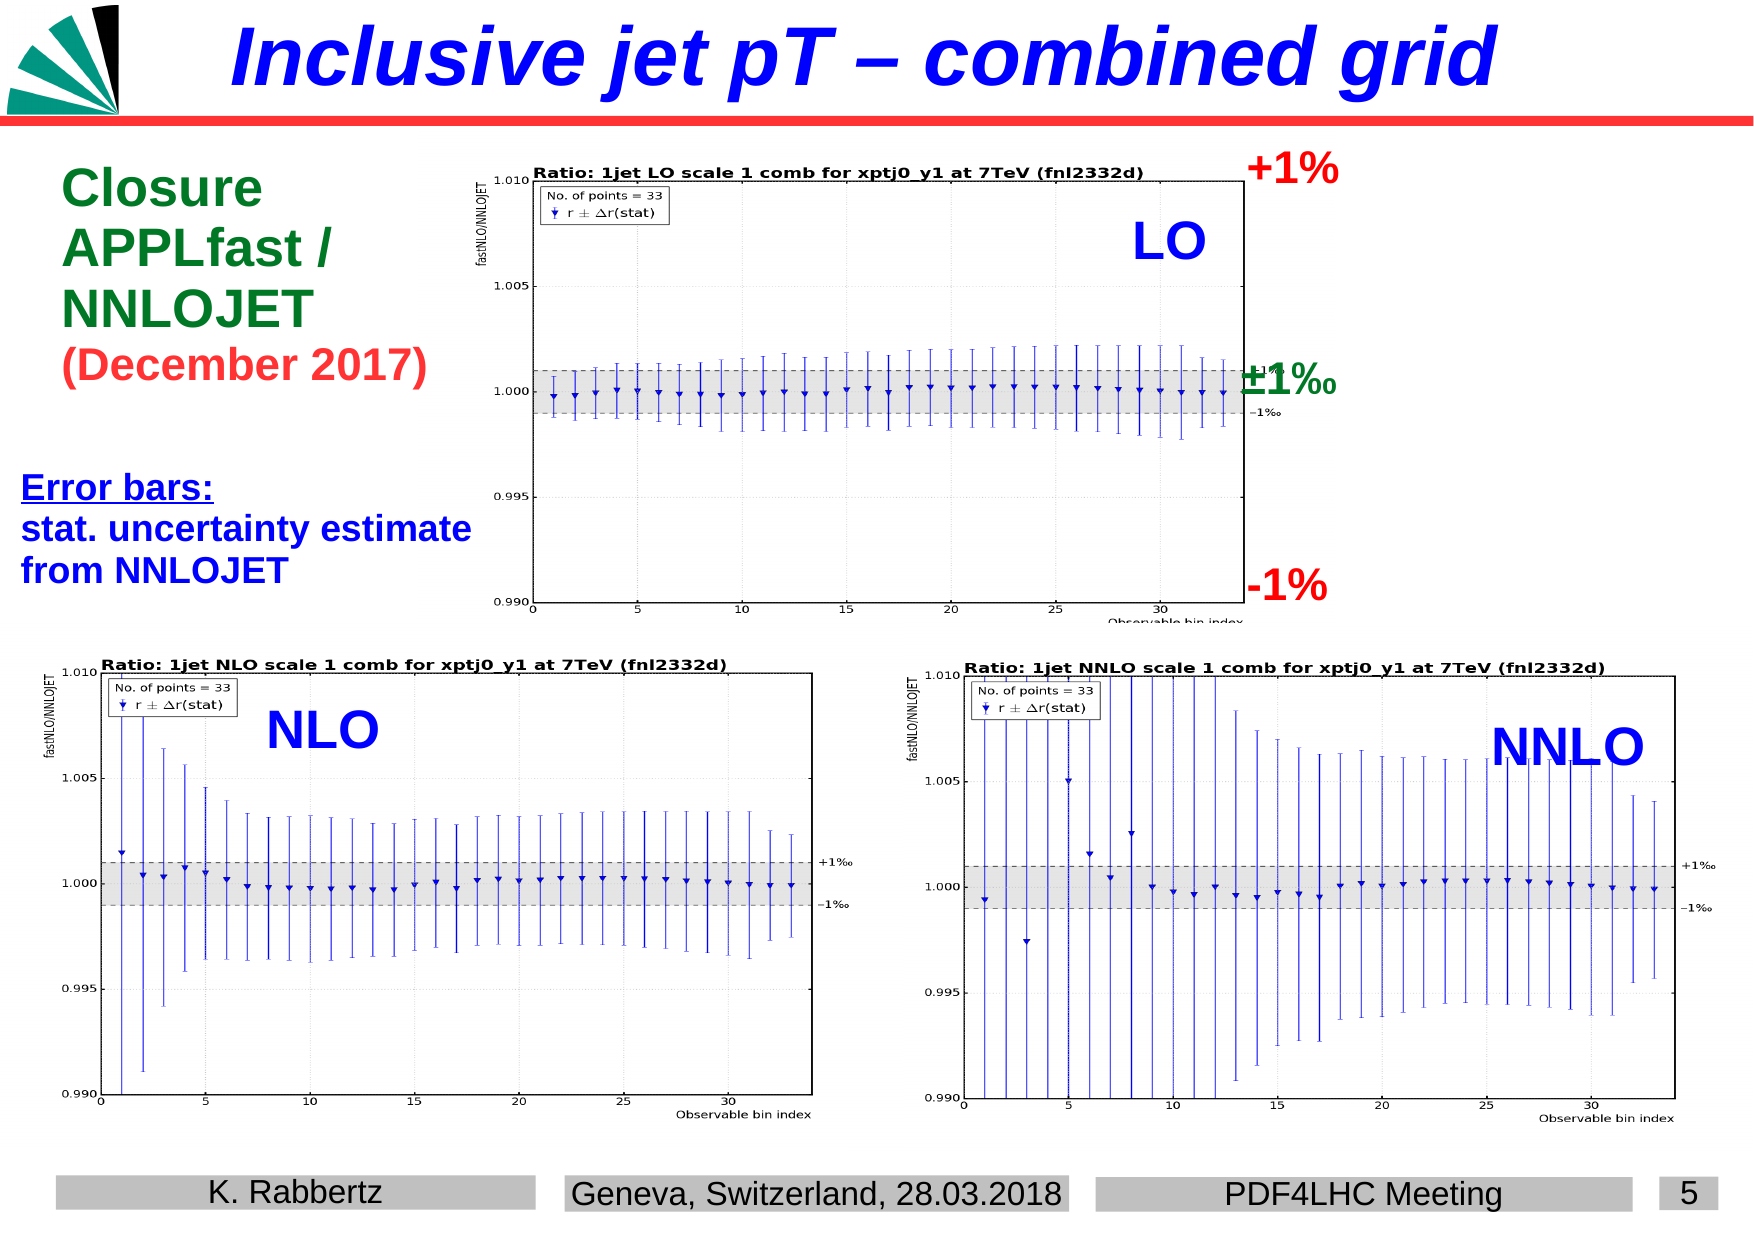

# Inclusive jet pT – combined grid
+1%
Closure
APPLfast /
NNLOJET
(December 2017)
LO
±1‰
Error bars:
stat. uncertainty estimate from NNLOJET
-1%
NLO
NNLO